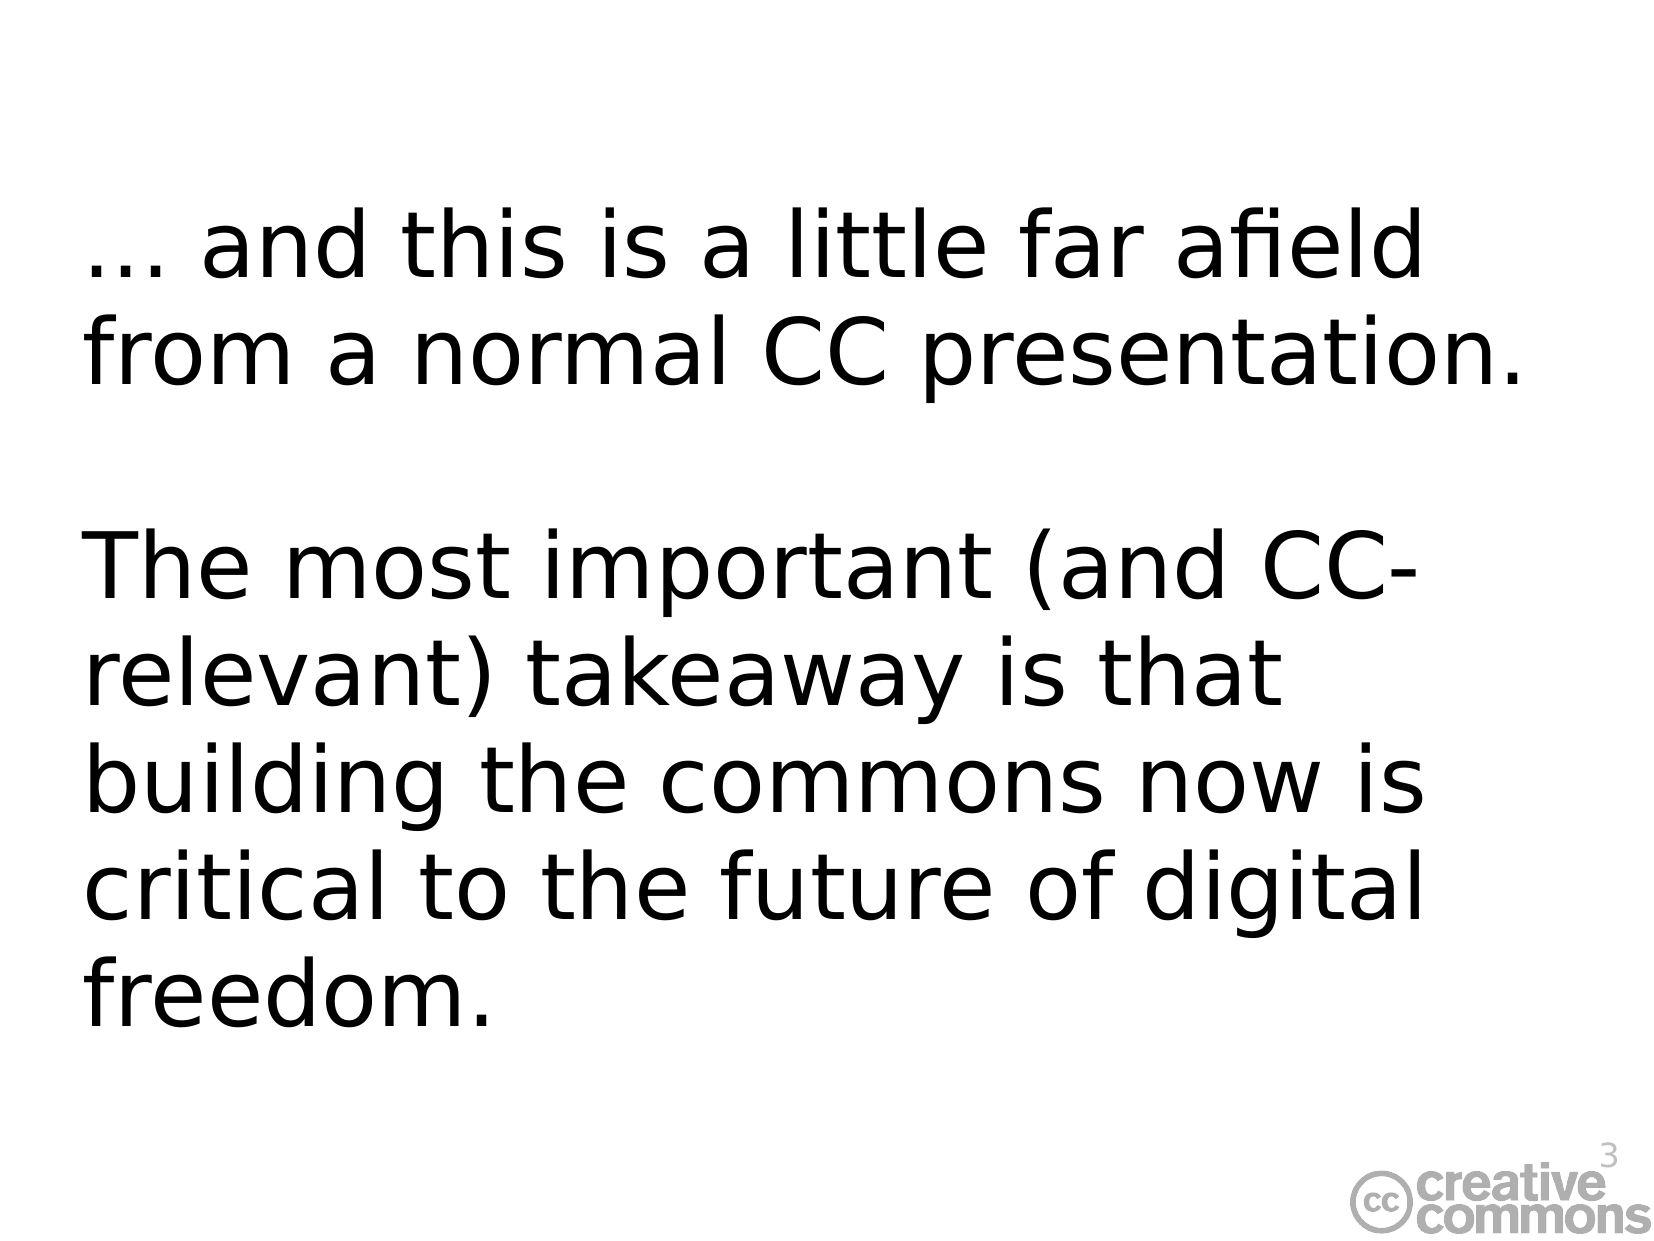

# ... and this is a little far afield from a normal CC presentation. The most important (and CC-relevant) takeaway is that building the commons now is critical to the future of digital freedom.